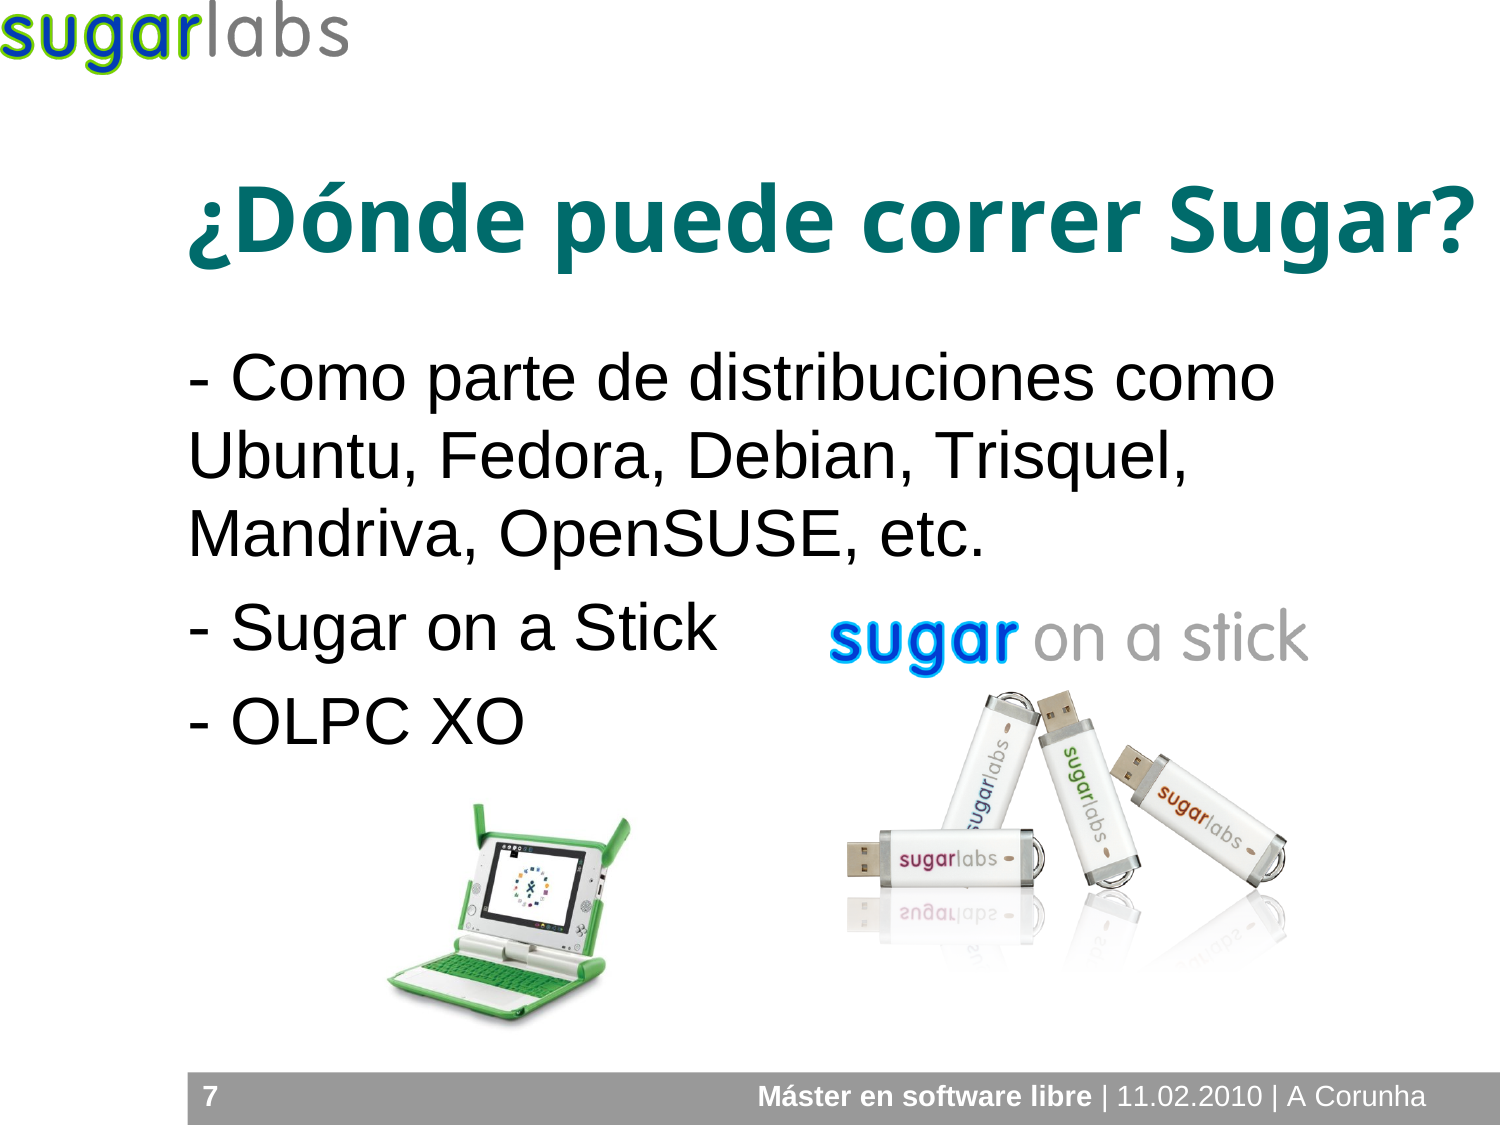

# ¿Dónde puede correr Sugar?
 Como parte de distribuciones como Ubuntu, Fedora, Debian, Trisquel, Mandriva, OpenSUSE, etc.
 Sugar on a Stick
 OLPC XO